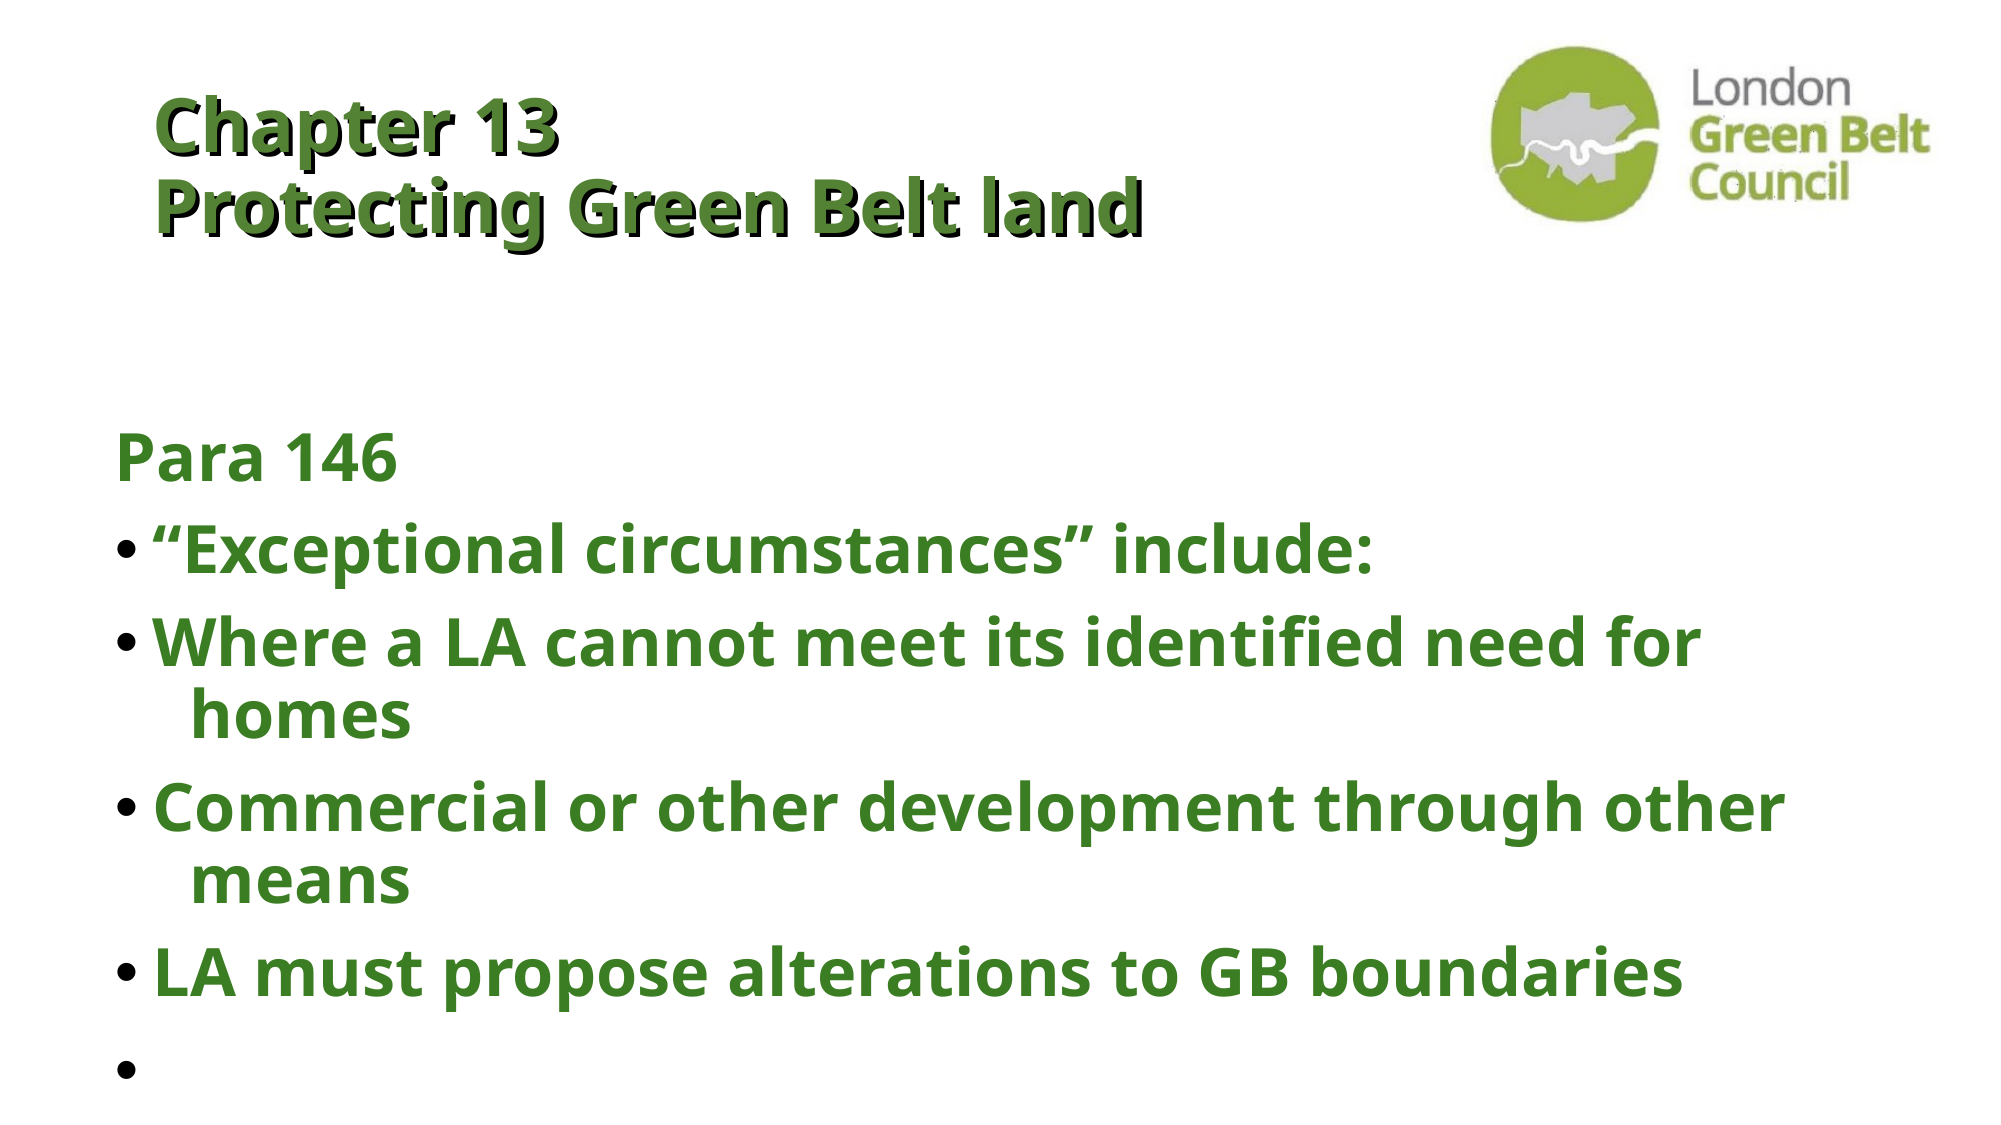

# Chapter 13 Protecting Green Belt land
Para 146
“Exceptional circumstances” include:
Where a LA cannot meet its identified need for homes
Commercial or other development through other means
LA must propose alterations to GB boundaries